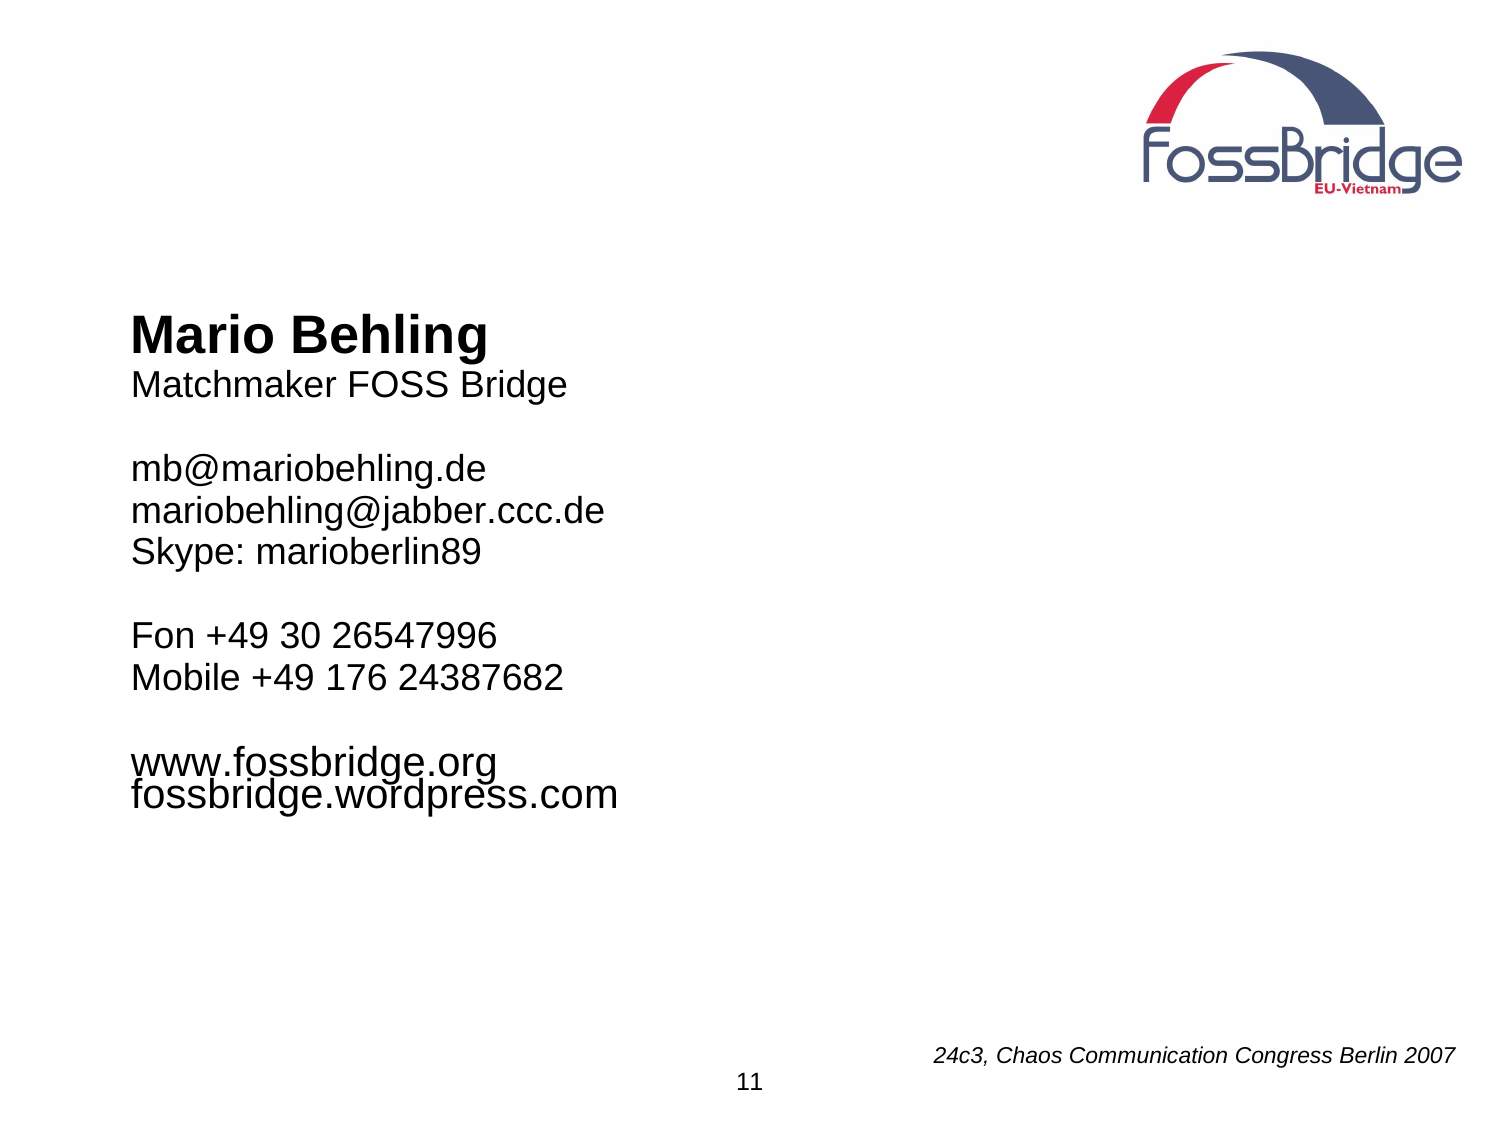

#
Mario Behling
Matchmaker FOSS Bridge
mb@mariobehling.de
mariobehling@jabber.ccc.de
Skype: marioberlin89
Fon +49 30 26547996
Mobile +49 176 24387682
www.fossbridge.org
fossbridge.wordpress.com